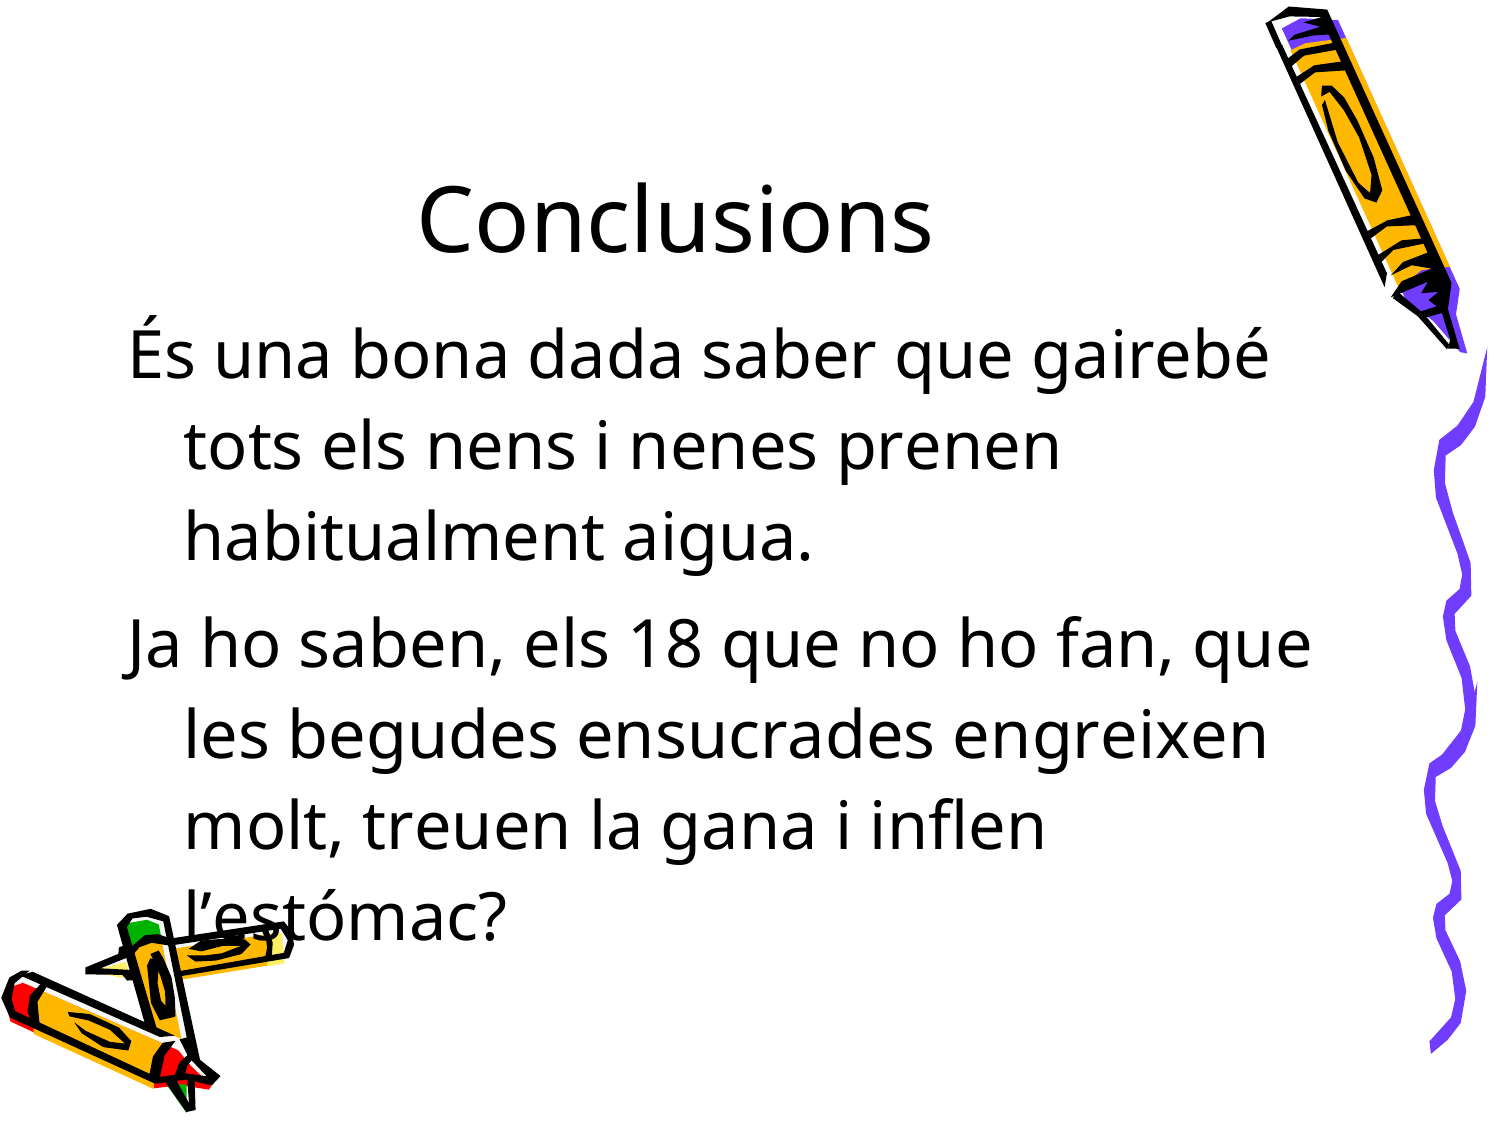

# Conclusions
És una bona dada saber que gairebé tots els nens i nenes prenen habitualment aigua.
Ja ho saben, els 18 que no ho fan, que les begudes ensucrades engreixen molt, treuen la gana i inflen l’estómac?